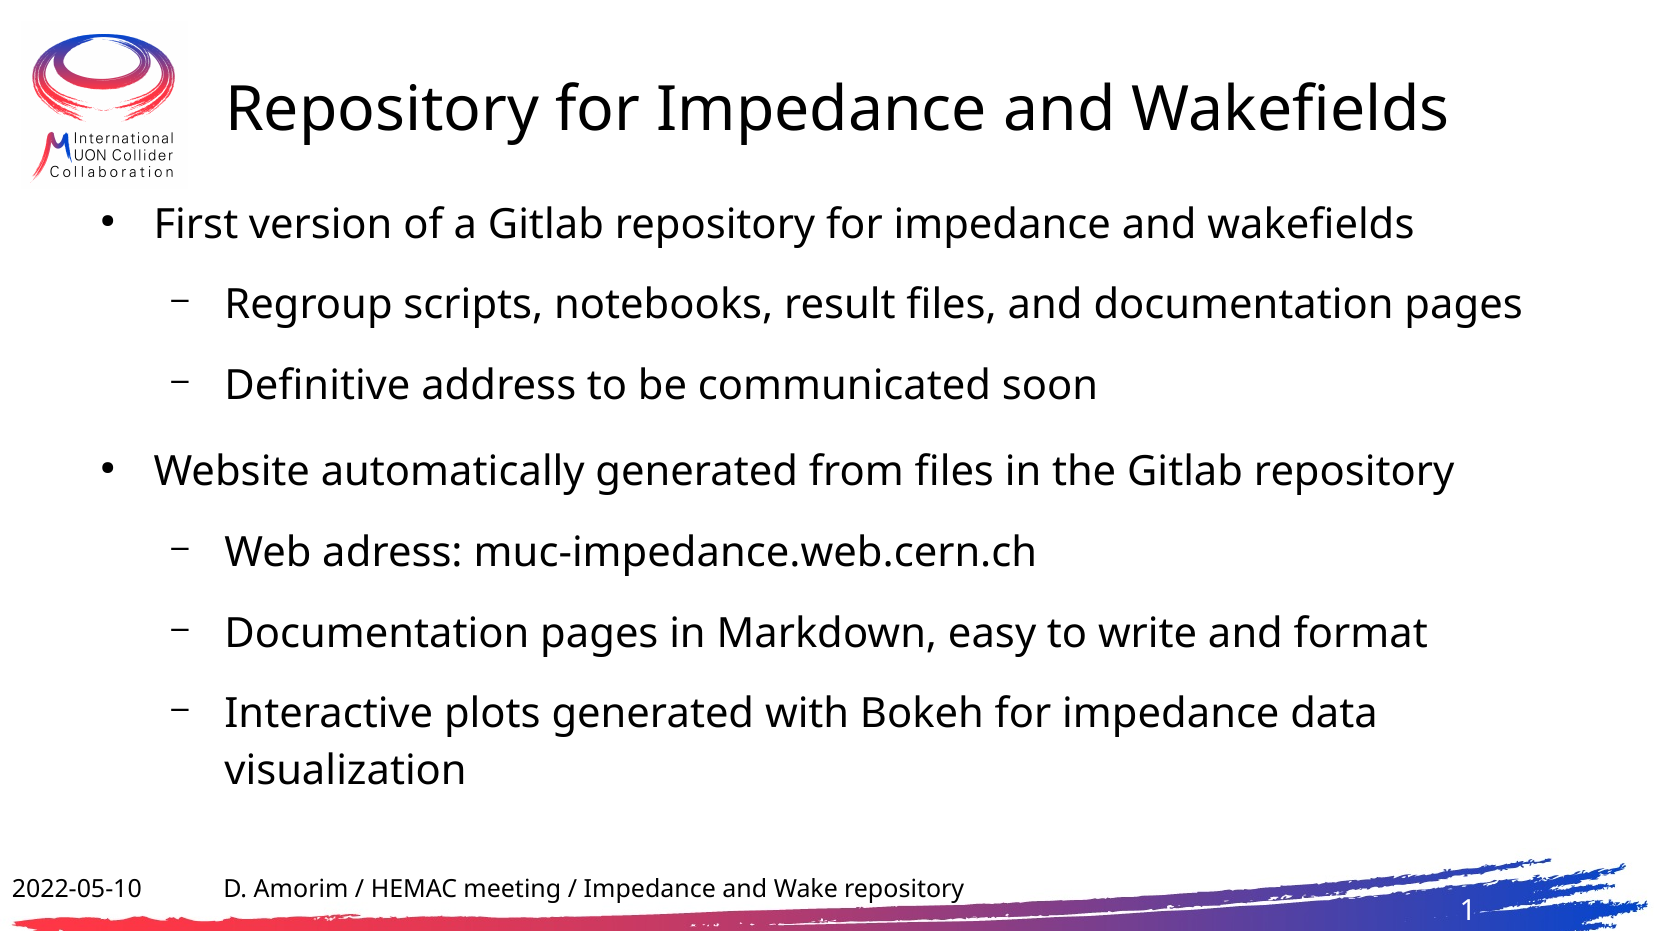

# Repository for Impedance and Wakefields
First version of a Gitlab repository for impedance and wakefields
Regroup scripts, notebooks, result files, and documentation pages
Definitive address to be communicated soon
Website automatically generated from files in the Gitlab repository
Web adress: muc-impedance.web.cern.ch
Documentation pages in Markdown, easy to write and format
Interactive plots generated with Bokeh for impedance data visualization
2022-05-10
D. Amorim / HEMAC meeting / Impedance and Wake repository
1